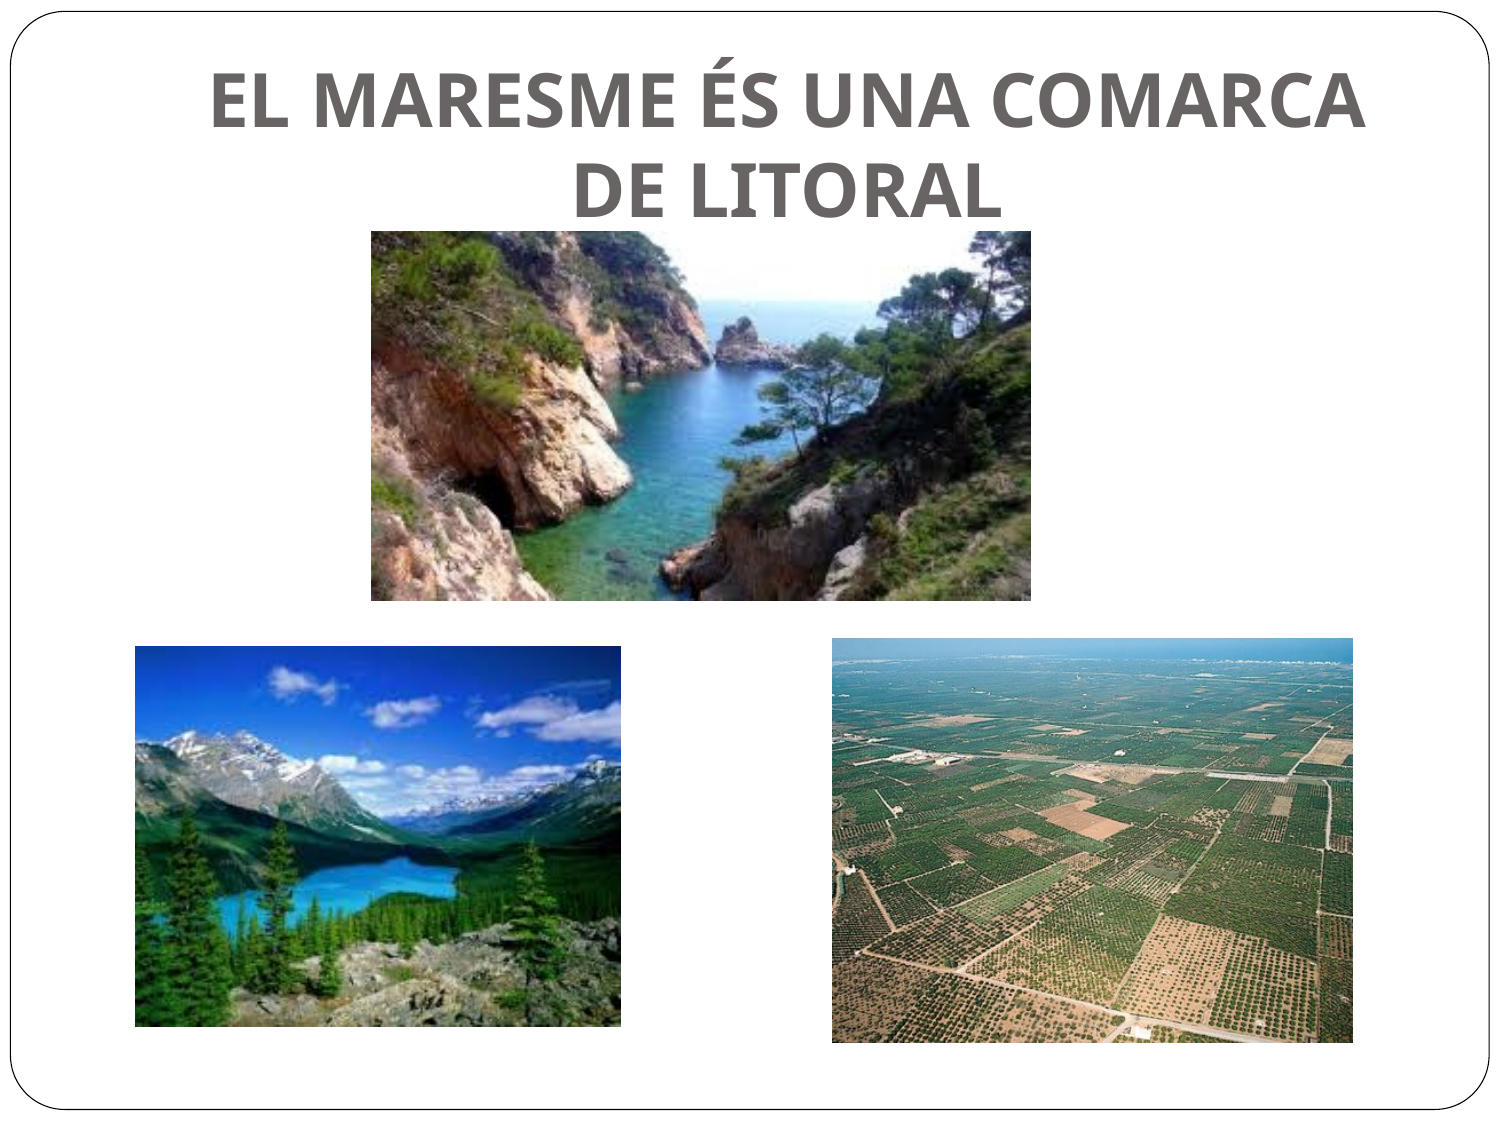

# EL MARESME ÉS UNA COMARCA DE LITORAL